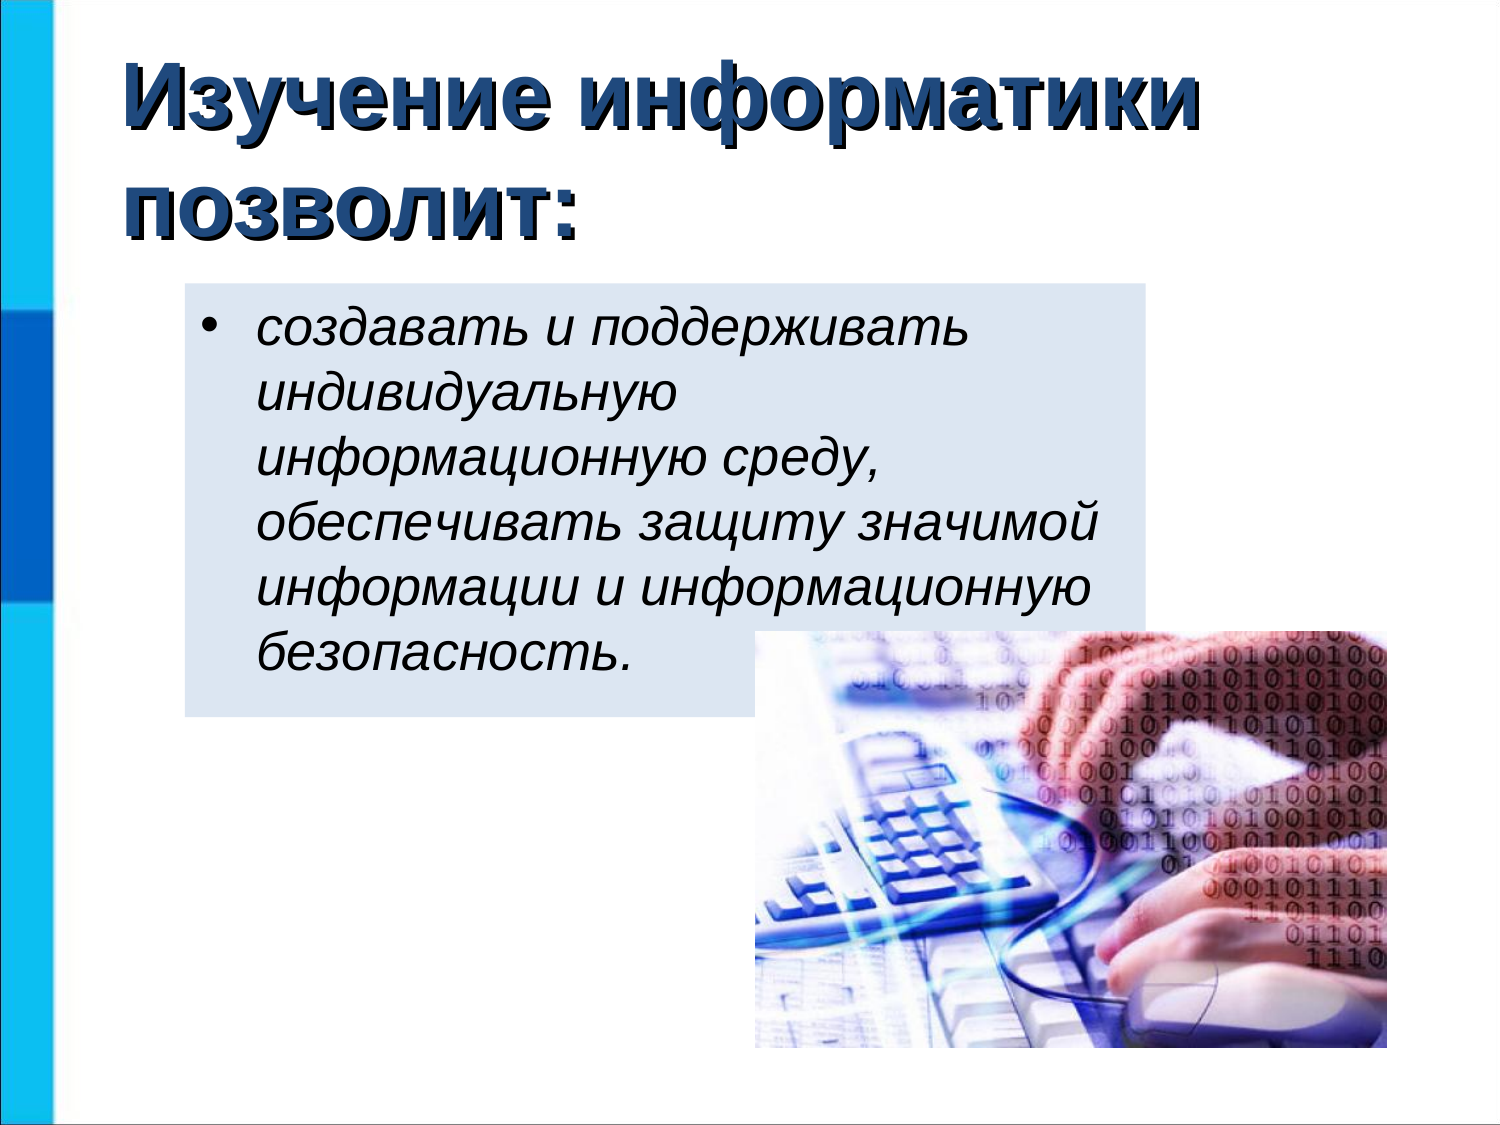

Изучение информатики позволит:
# создавать и поддерживать индивидуальную информационную среду, обеспечивать защиту значимой информации и информационную безопасность.